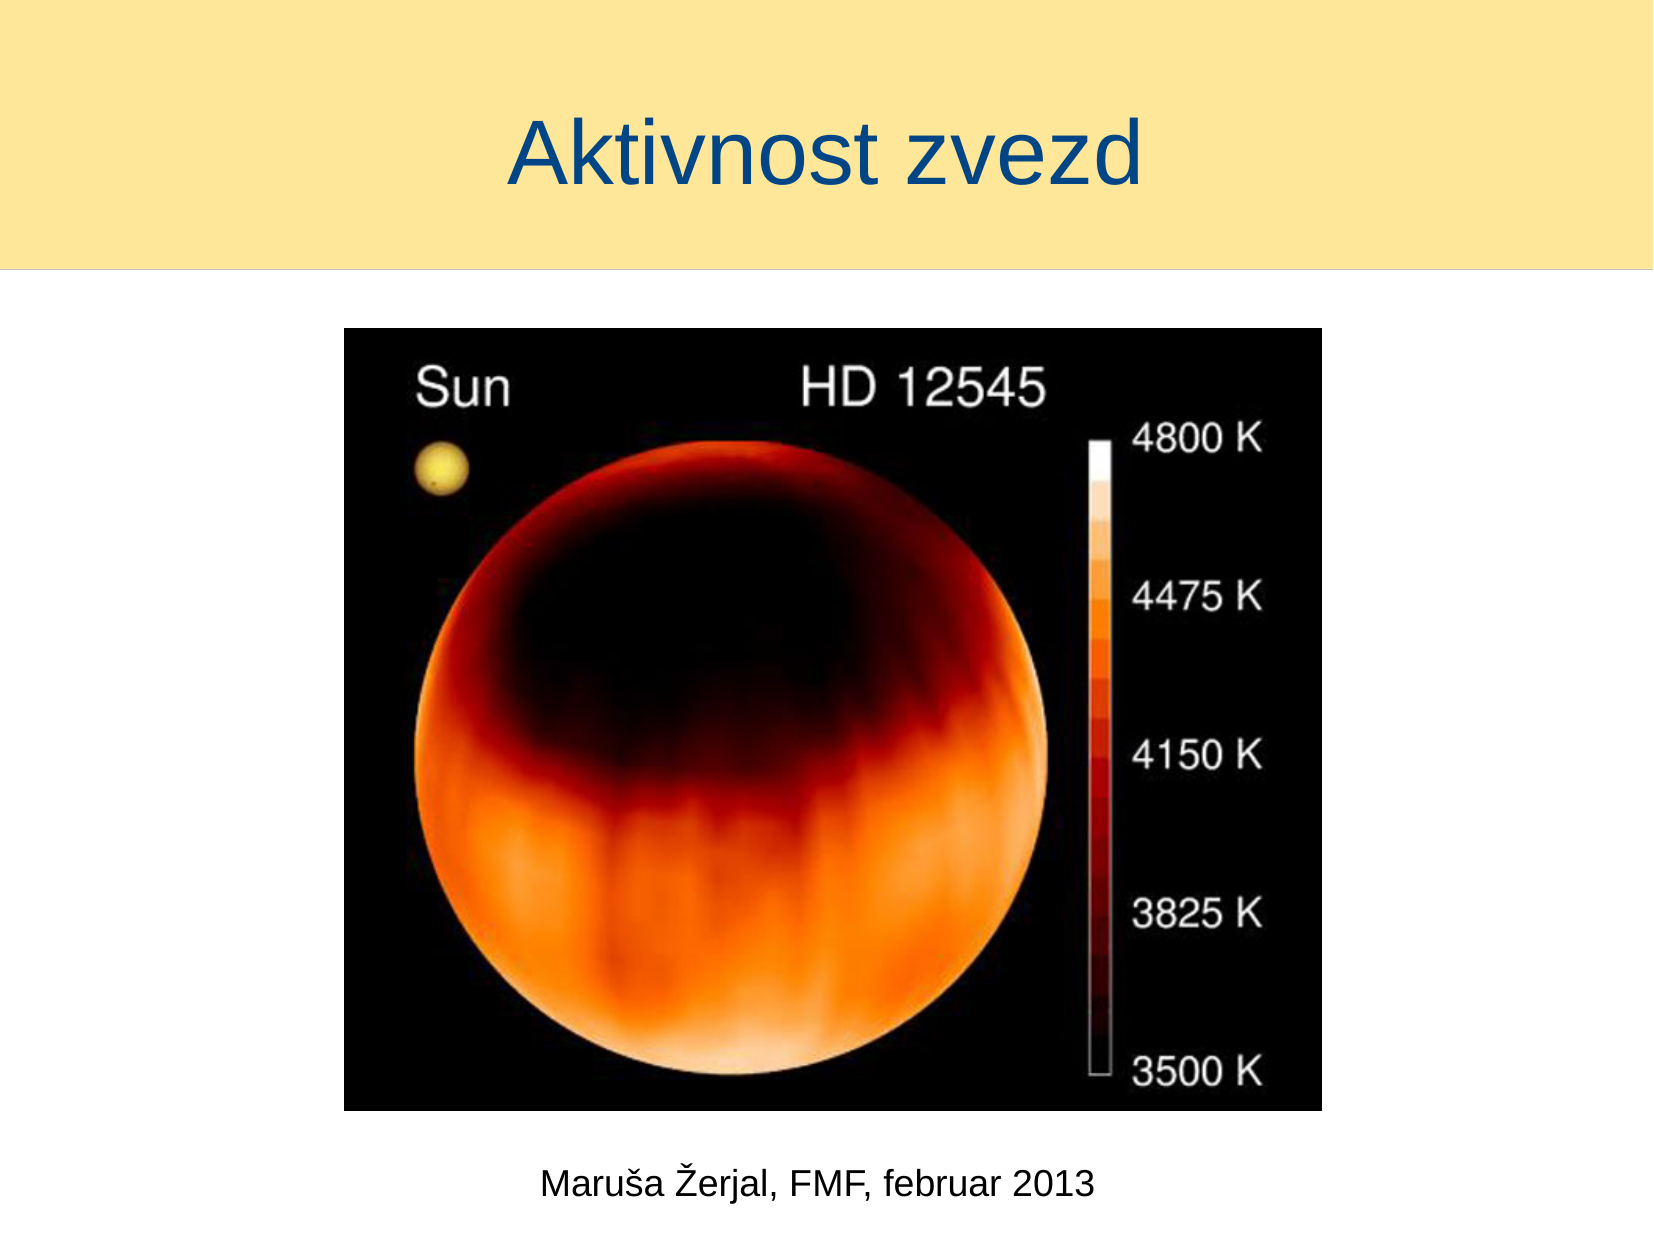

# Aktivnost zvezd
Maruša Žerjal, FMF, februar 2013